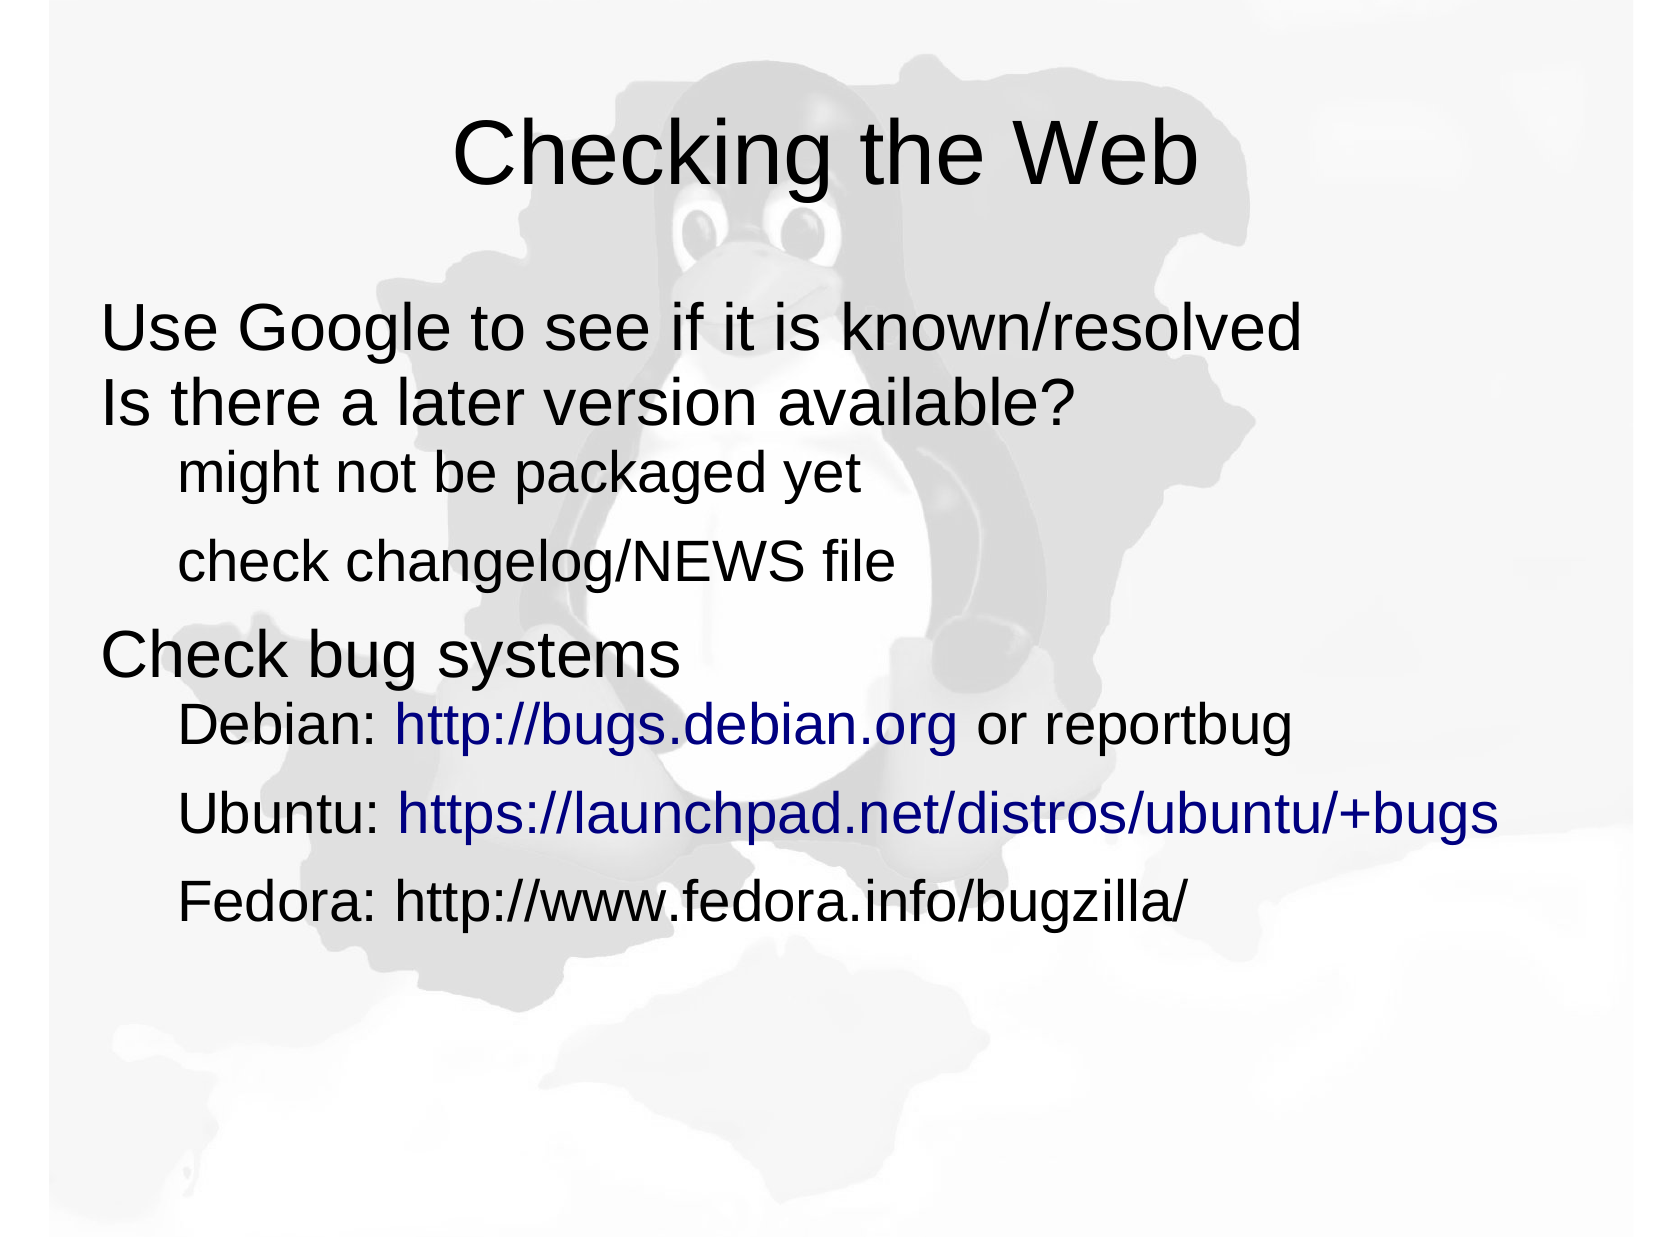

# Checking the Web
Use Google to see if it is known/resolved
Is there a later version available?
might not be packaged yet
check changelog/NEWS file
Check bug systems
Debian: http://bugs.debian.org or reportbug
Ubuntu: https://launchpad.net/distros/ubuntu/+bugs
Fedora: http://www.fedora.info/bugzilla/